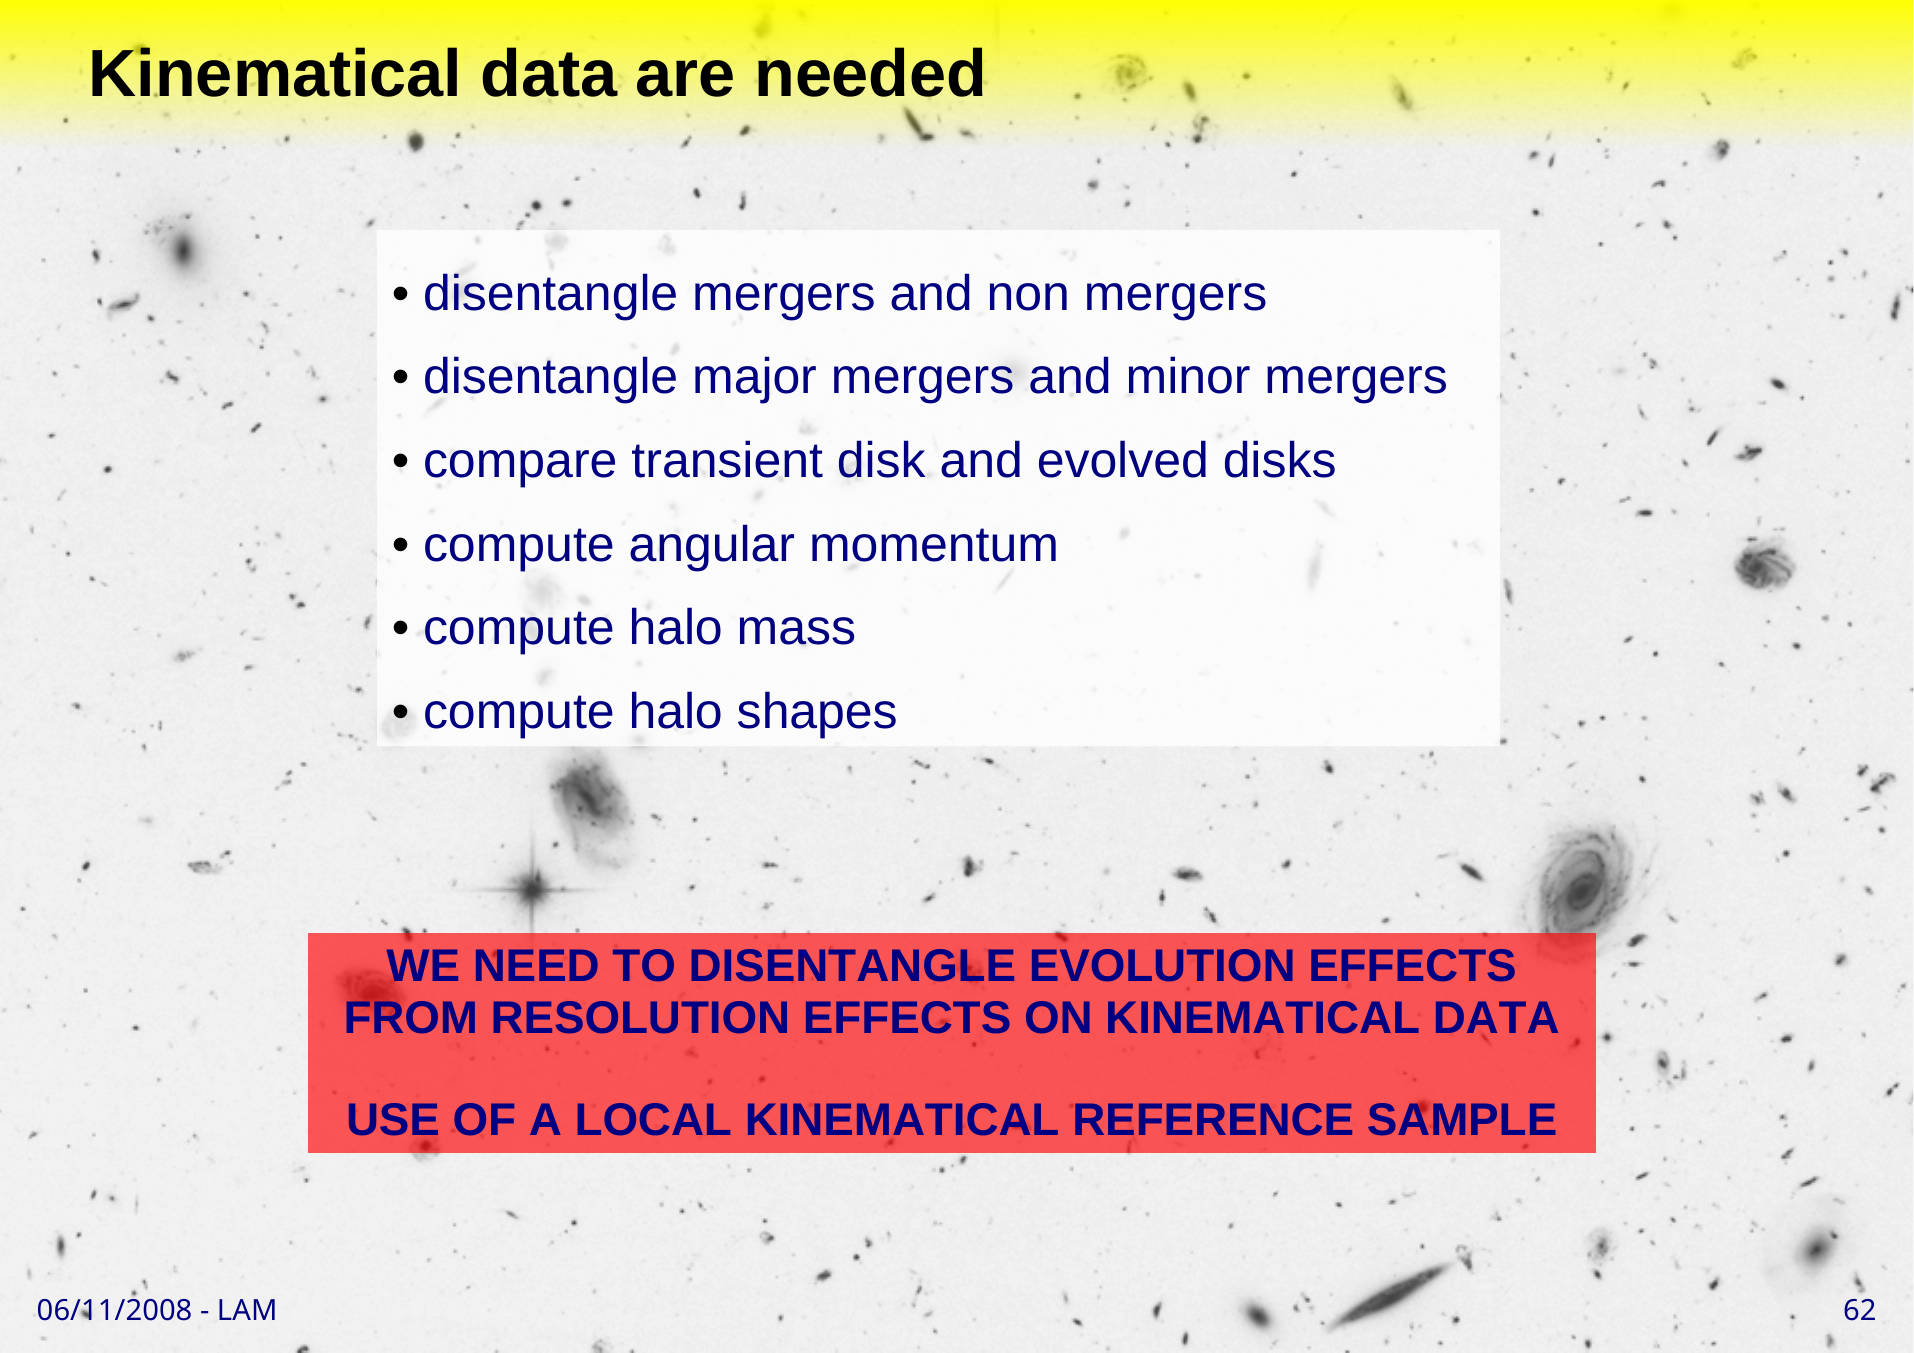

# Kinematical data are needed
 disentangle mergers and non mergers
 disentangle major mergers and minor mergers
 compare transient disk and evolved disks
 compute angular momentum
 compute halo mass
 compute halo shapes
WE NEED TO DISENTANGLE EVOLUTION EFFECTS FROM RESOLUTION EFFECTS ON KINEMATICAL DATA
USE OF A LOCAL KINEMATICAL REFERENCE SAMPLE
62
06/11/2008 - LAM